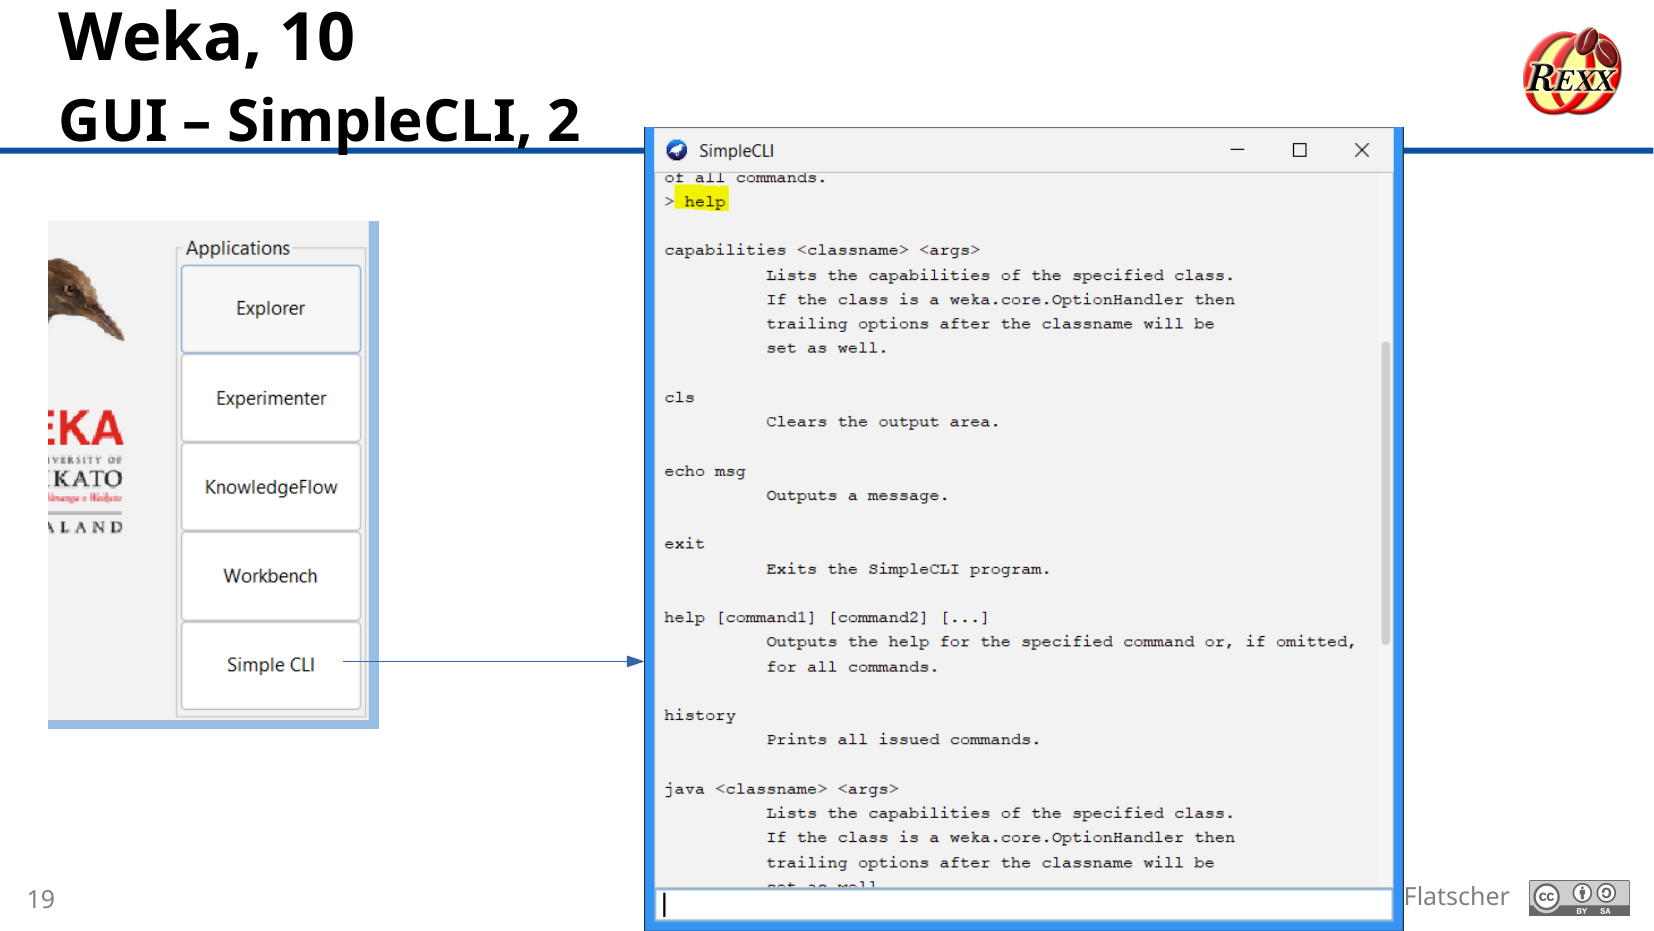

# Weka, 10 GUI – SimpleCLI, 2